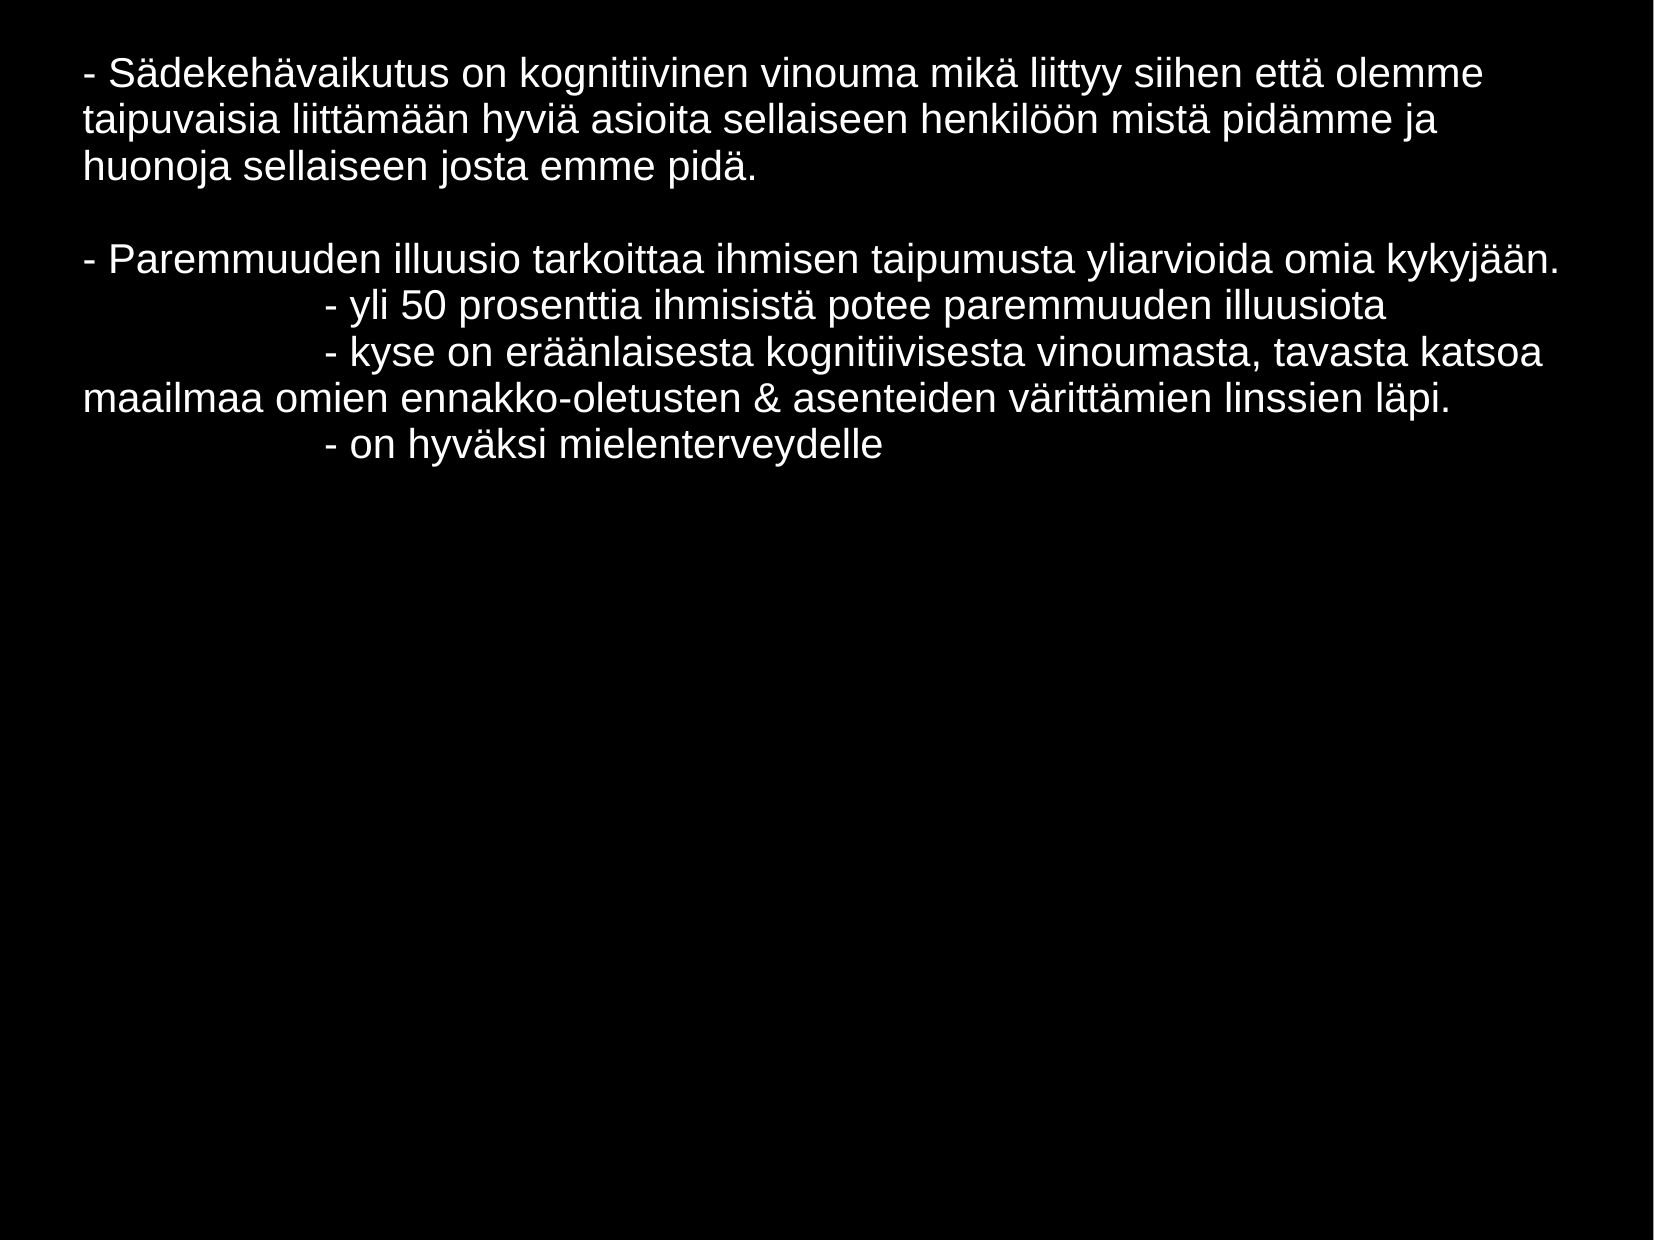

# - Sädekehävaikutus on kognitiivinen vinouma mikä liittyy siihen että olemme taipuvaisia liittämään hyviä asioita sellaiseen henkilöön mistä pidämme ja huonoja sellaiseen josta emme pidä.
- Paremmuuden illuusio tarkoittaa ihmisen taipumusta yliarvioida omia kykyjään.
 - yli 50 prosenttia ihmisistä potee paremmuuden illuusiota
 - kyse on eräänlaisesta kognitiivisesta vinoumasta, tavasta katsoa maailmaa omien ennakko-oletusten & asenteiden värittämien linssien läpi.
 - on hyväksi mielenterveydelle